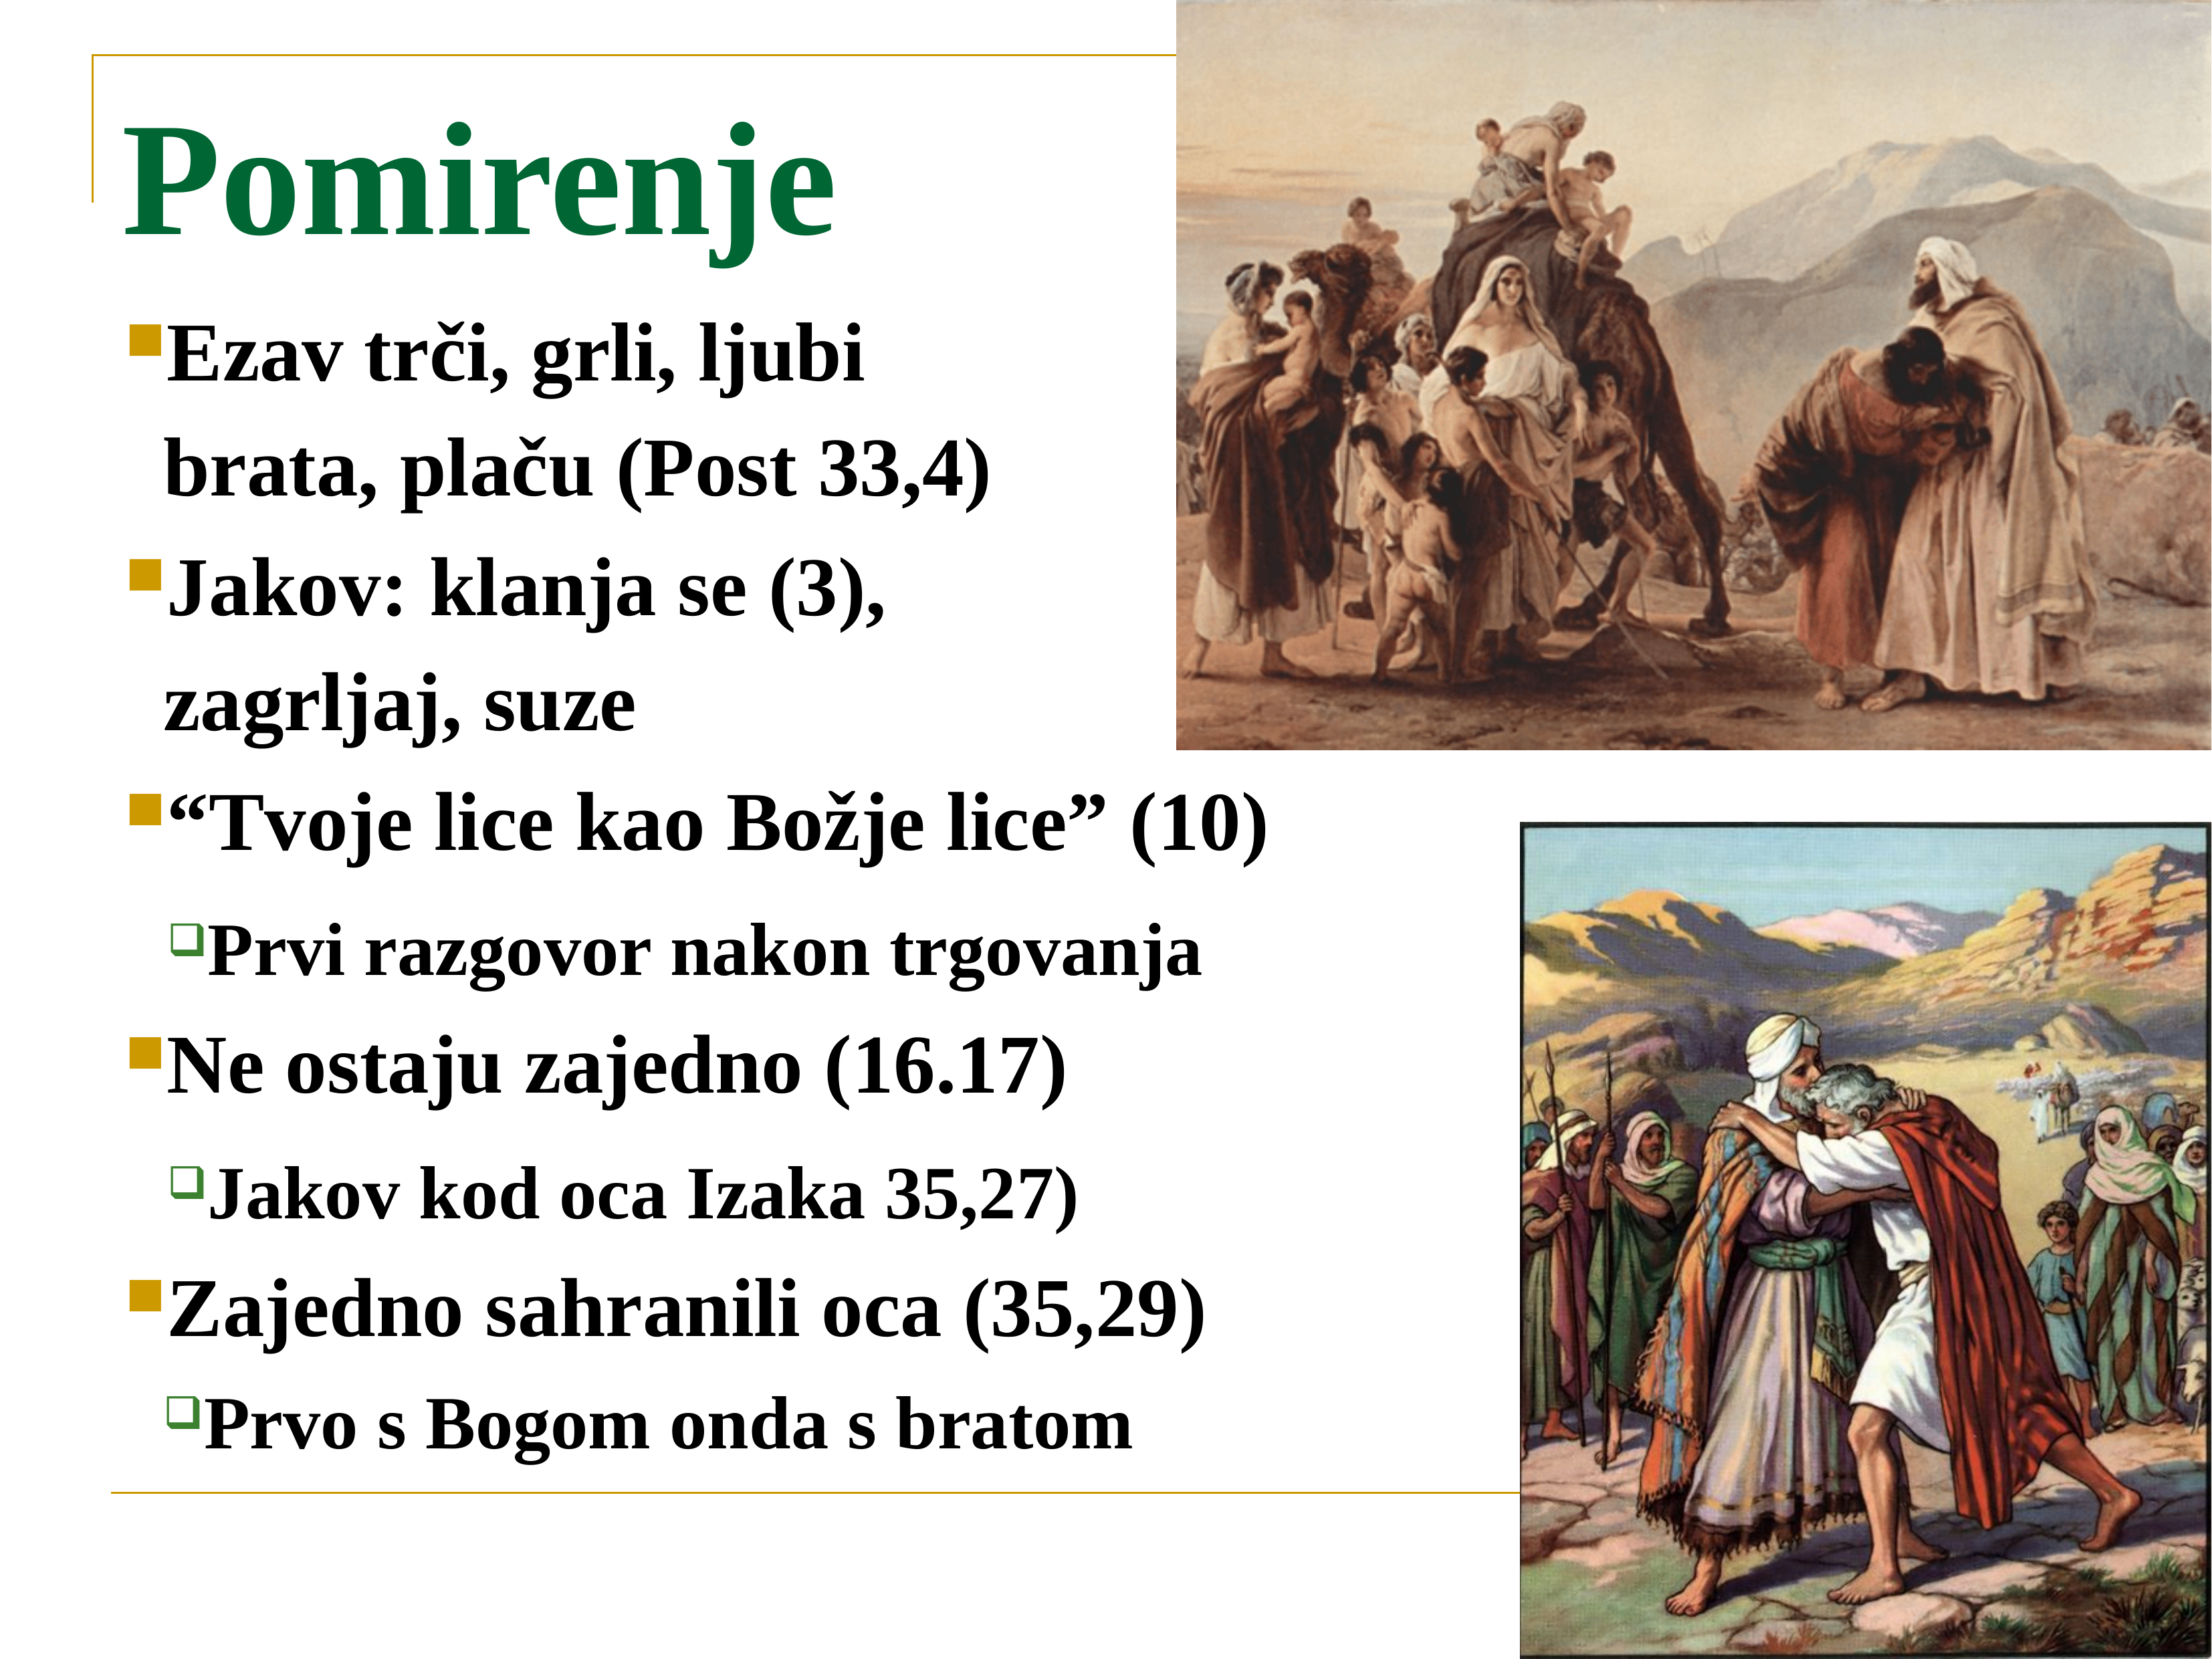

# Pomirenje
Ezav trči, grli, ljubi
brata, plaču (Post 33,4)
Jakov: klanja se (3),
zagrljaj, suze
“Tvoje lice kao Božje lice” (10)
Prvi razgovor nakon trgovanja
Ne ostaju zajedno (16.17)
Jakov kod oca Izaka 35,27)
Zajedno sahranili oca (35,29)
Prvo s Bogom onda s bratom
13